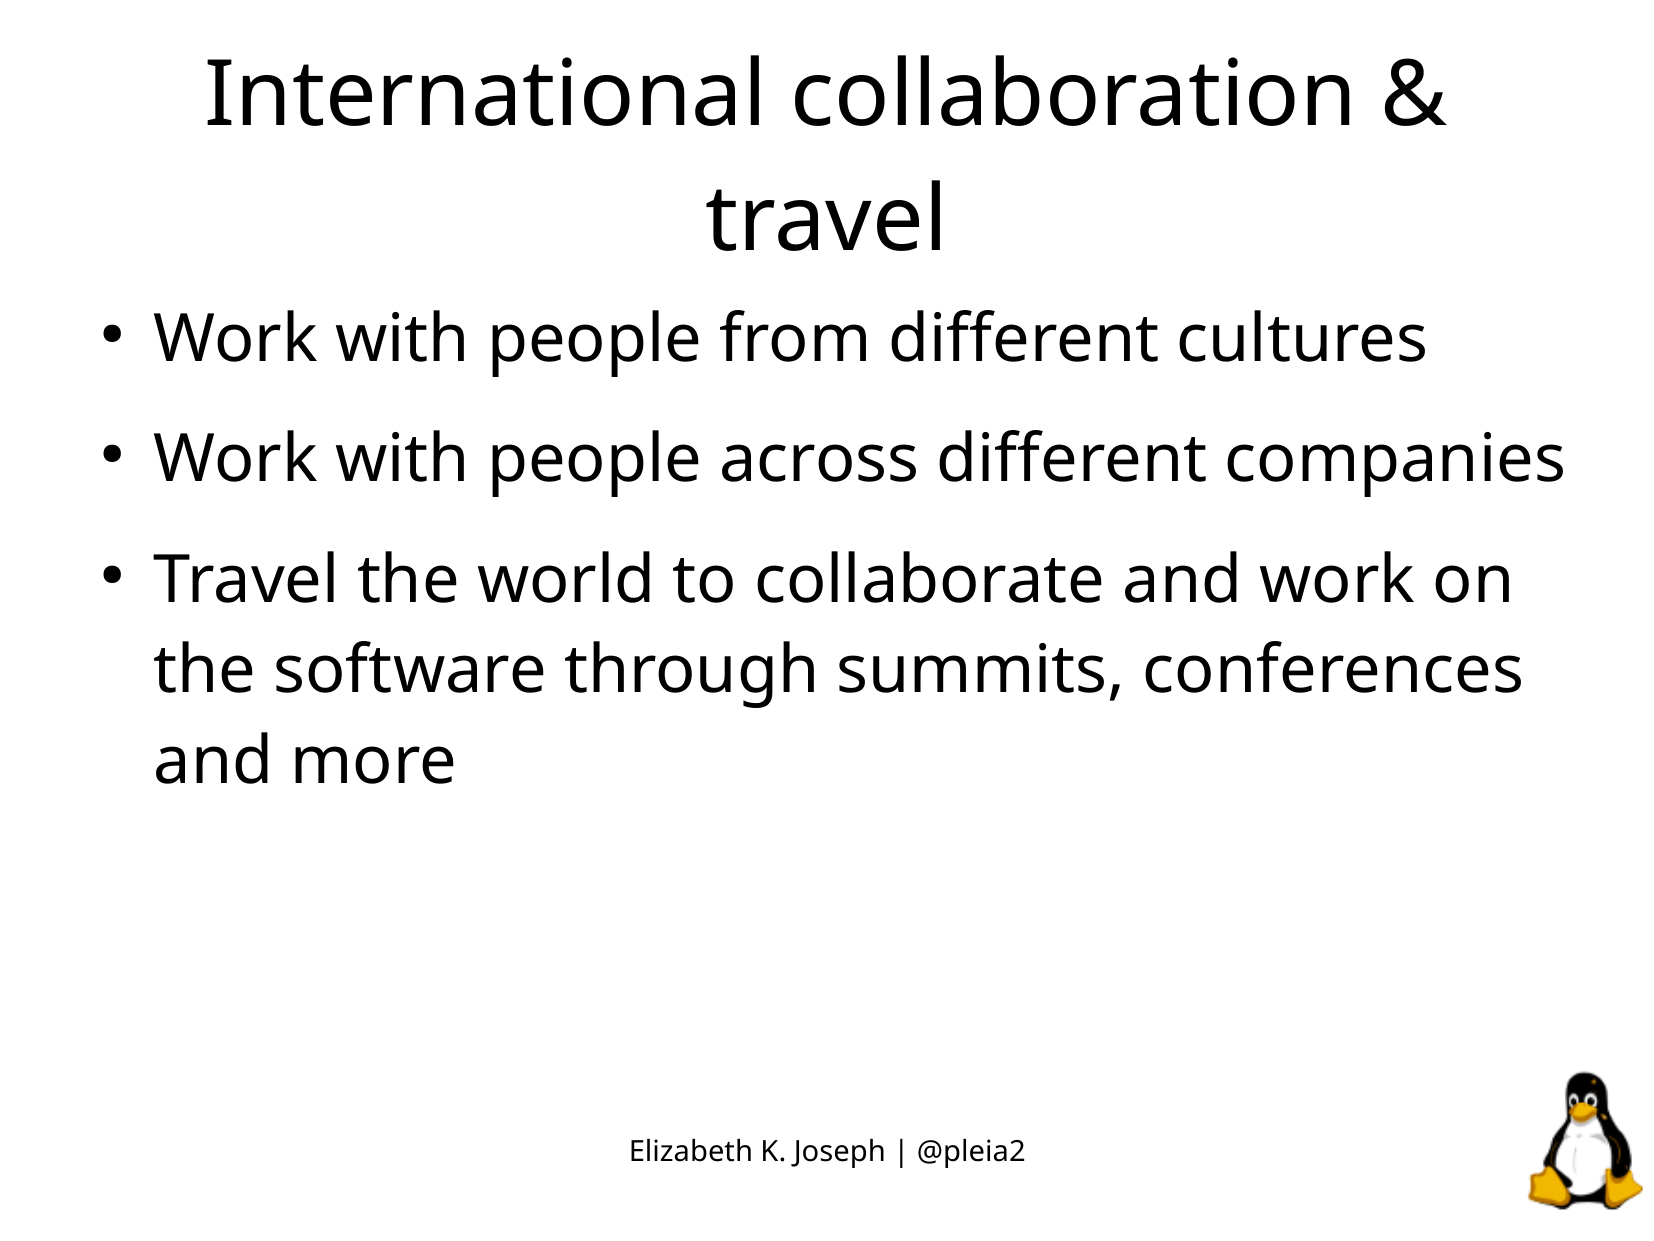

# International collaboration & travel
Work with people from different cultures
Work with people across different companies
Travel the world to collaborate and work on the software through summits, conferences and more
Elizabeth K. Joseph | @pleia2